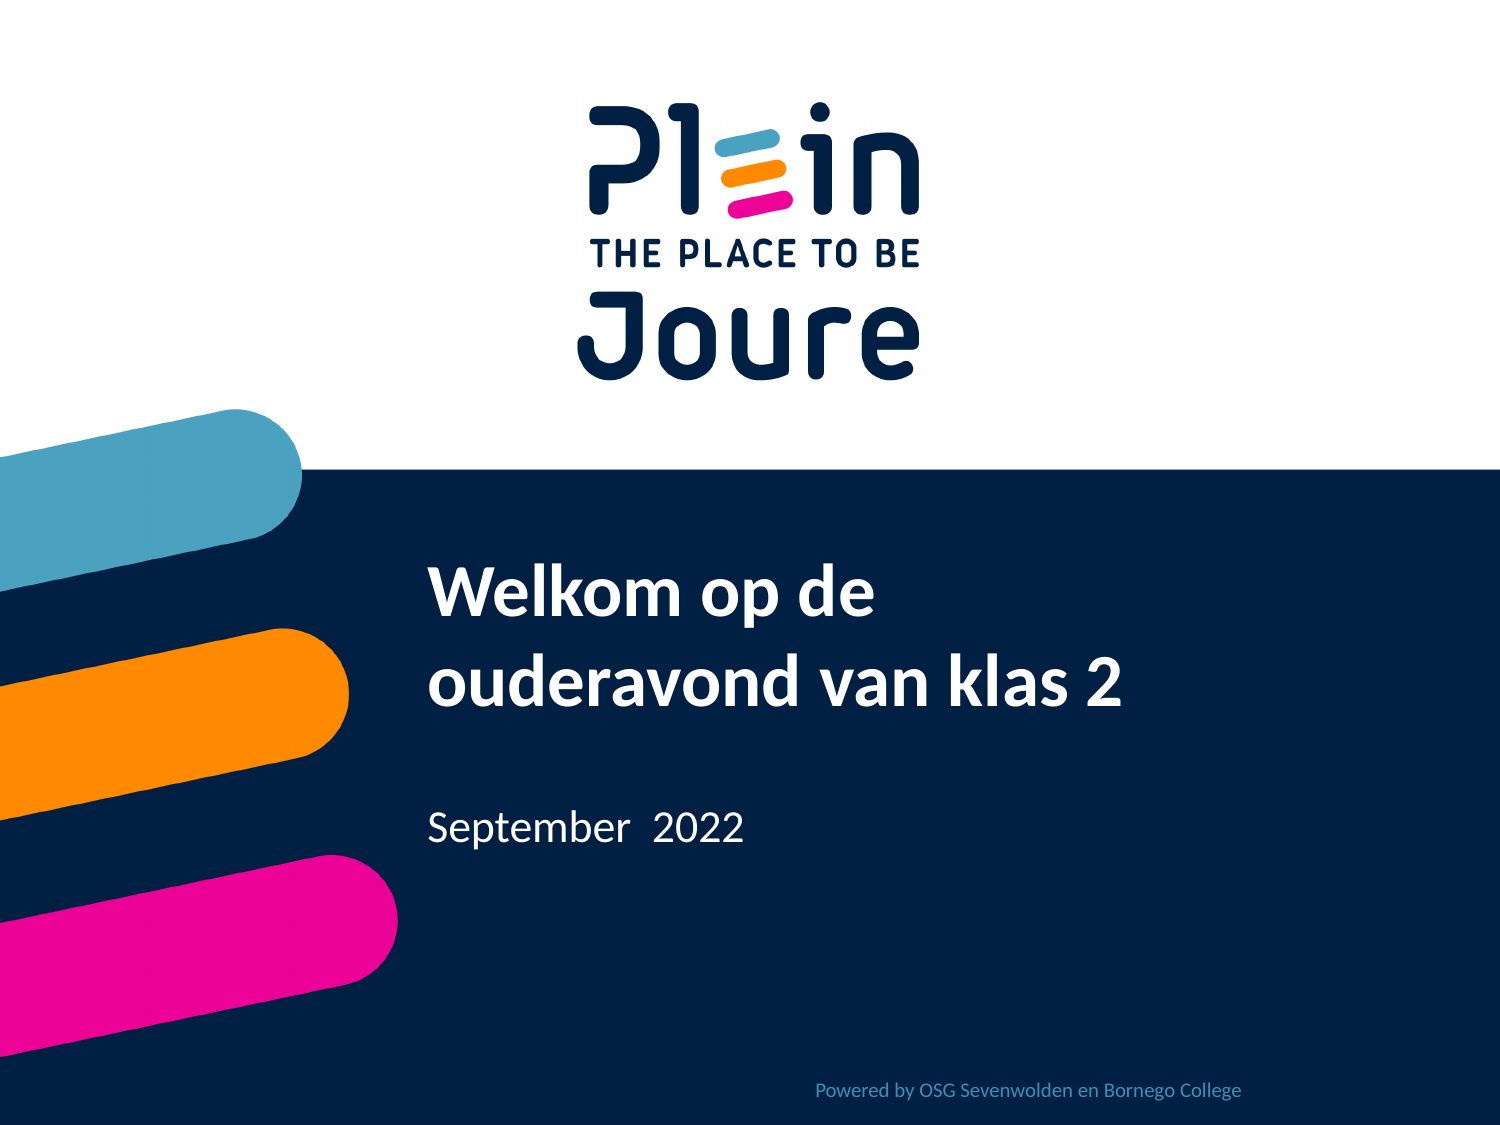

# Welkom op de ouderavond van klas 2
September 2022
Powered by OSG Sevenwolden en Bornego College